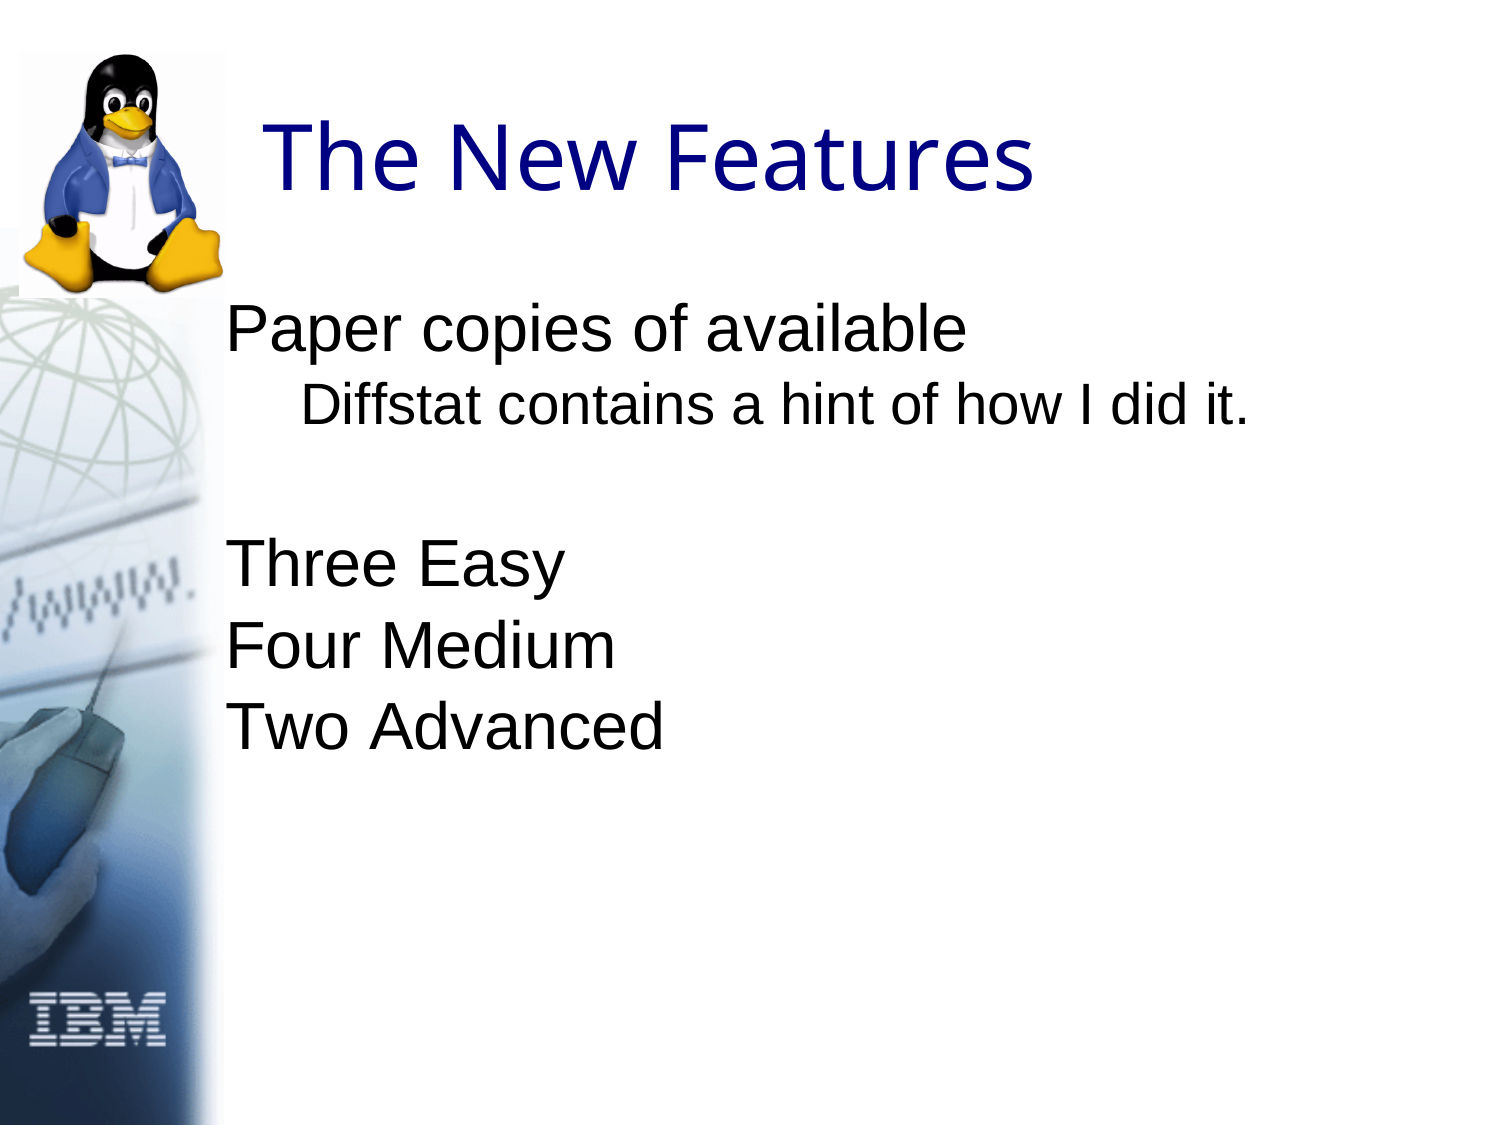

# The New Features
Paper copies of available
Diffstat contains a hint of how I did it.
Three Easy
Four Medium
Two Advanced